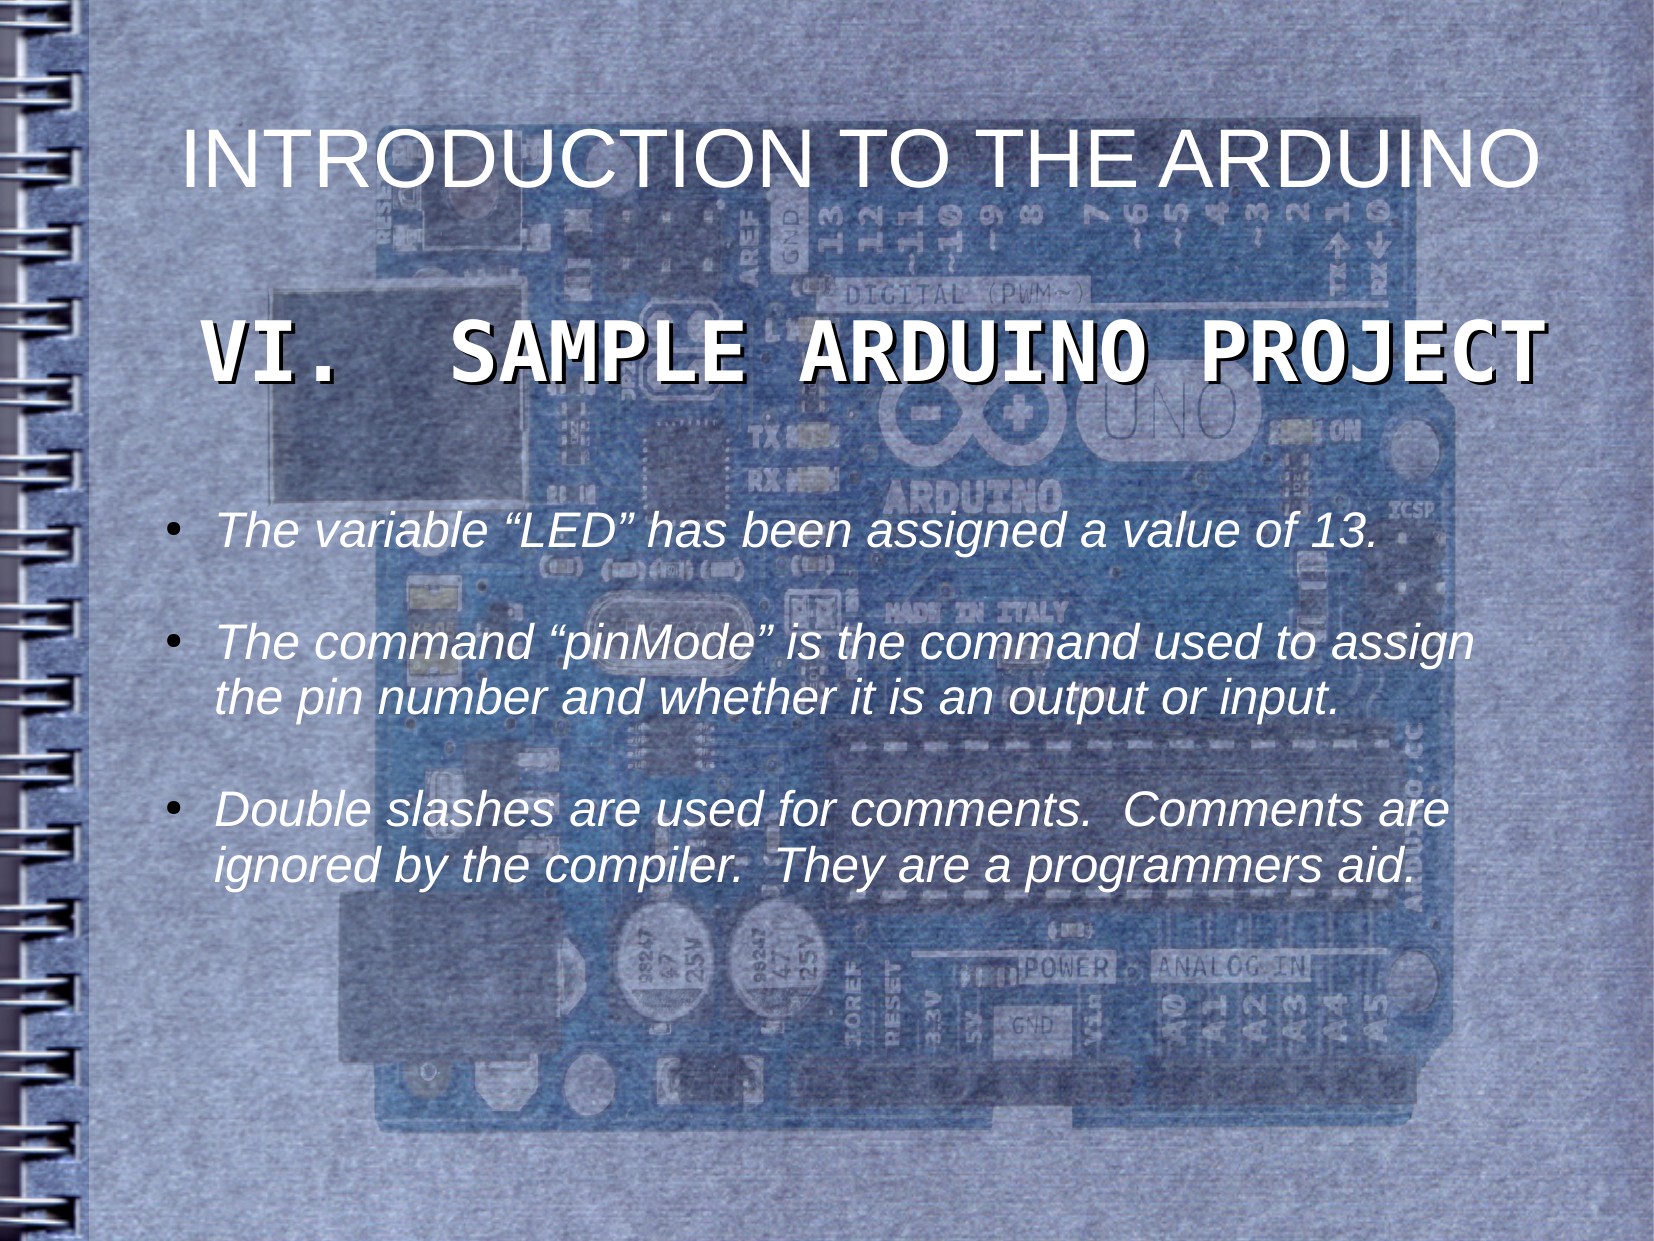

INTRODUCTION TO THE ARDUINO
VI. SAMPLE ARDUINO PROJECT
 The variable “LED” has been assigned a value of 13.
 The command “pinMode” is the command used to assign
 the pin number and whether it is an output or input.
 Double slashes are used for comments. Comments are
 ignored by the compiler. They are a programmers aid.